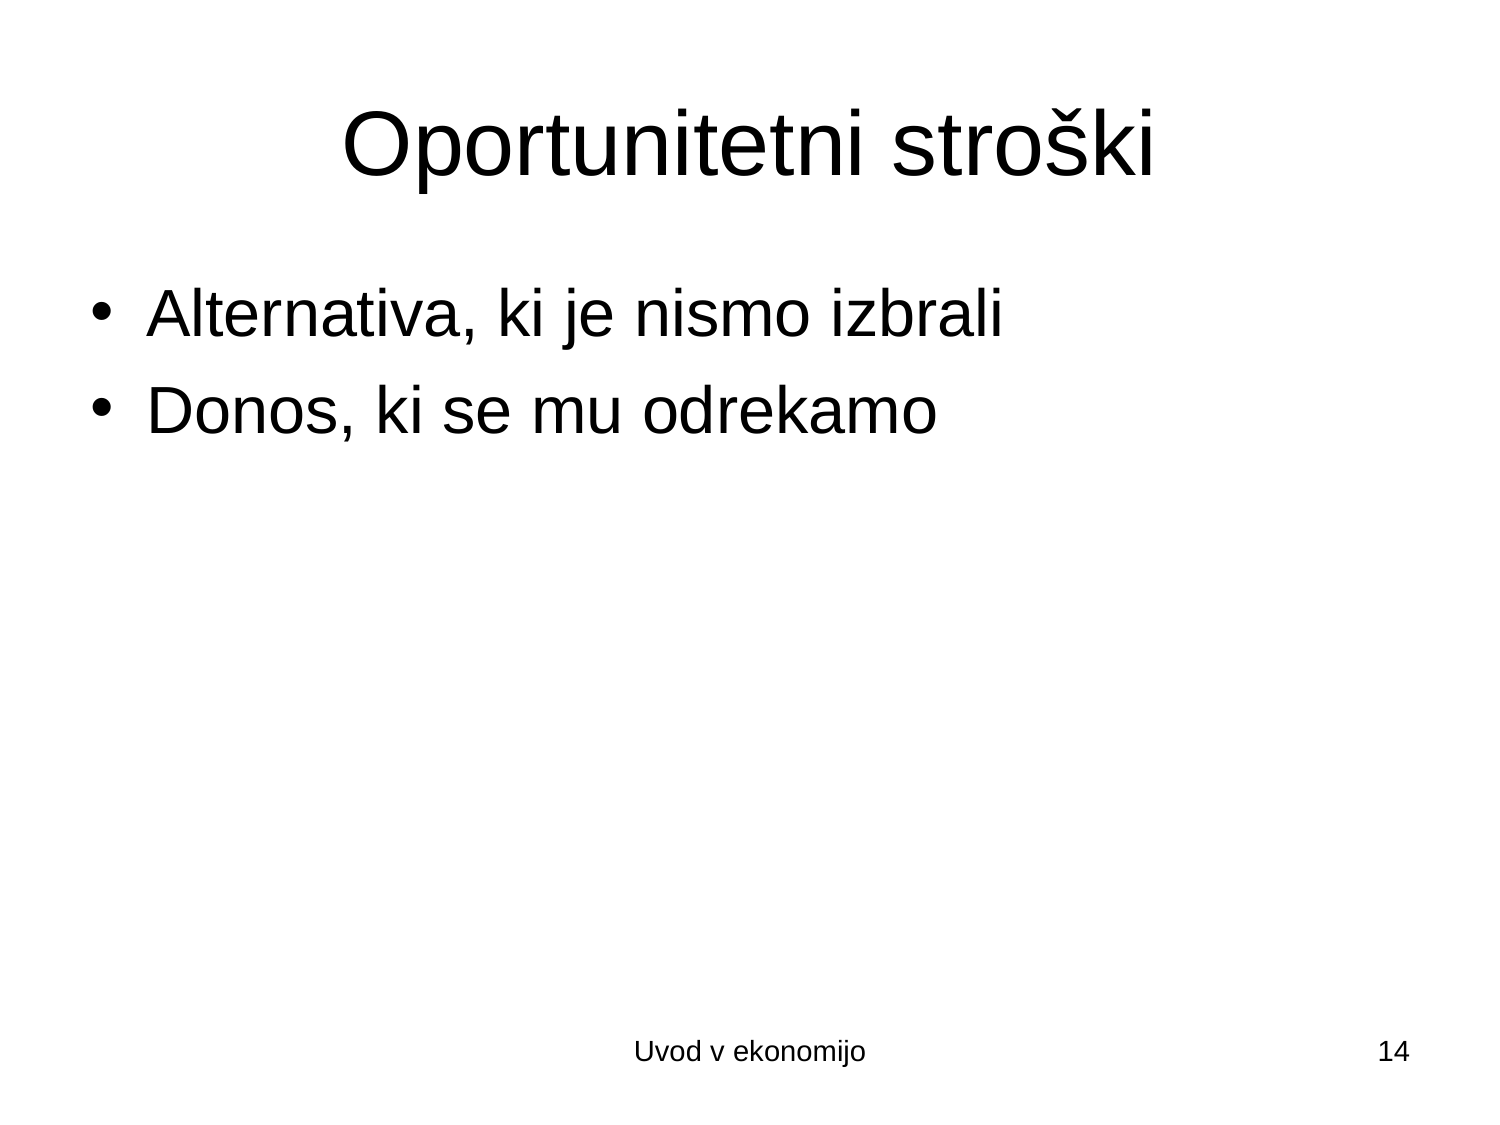

# Oportunitetni stroški
Alternativa, ki je nismo izbrali
Donos, ki se mu odrekamo
Uvod v ekonomijo